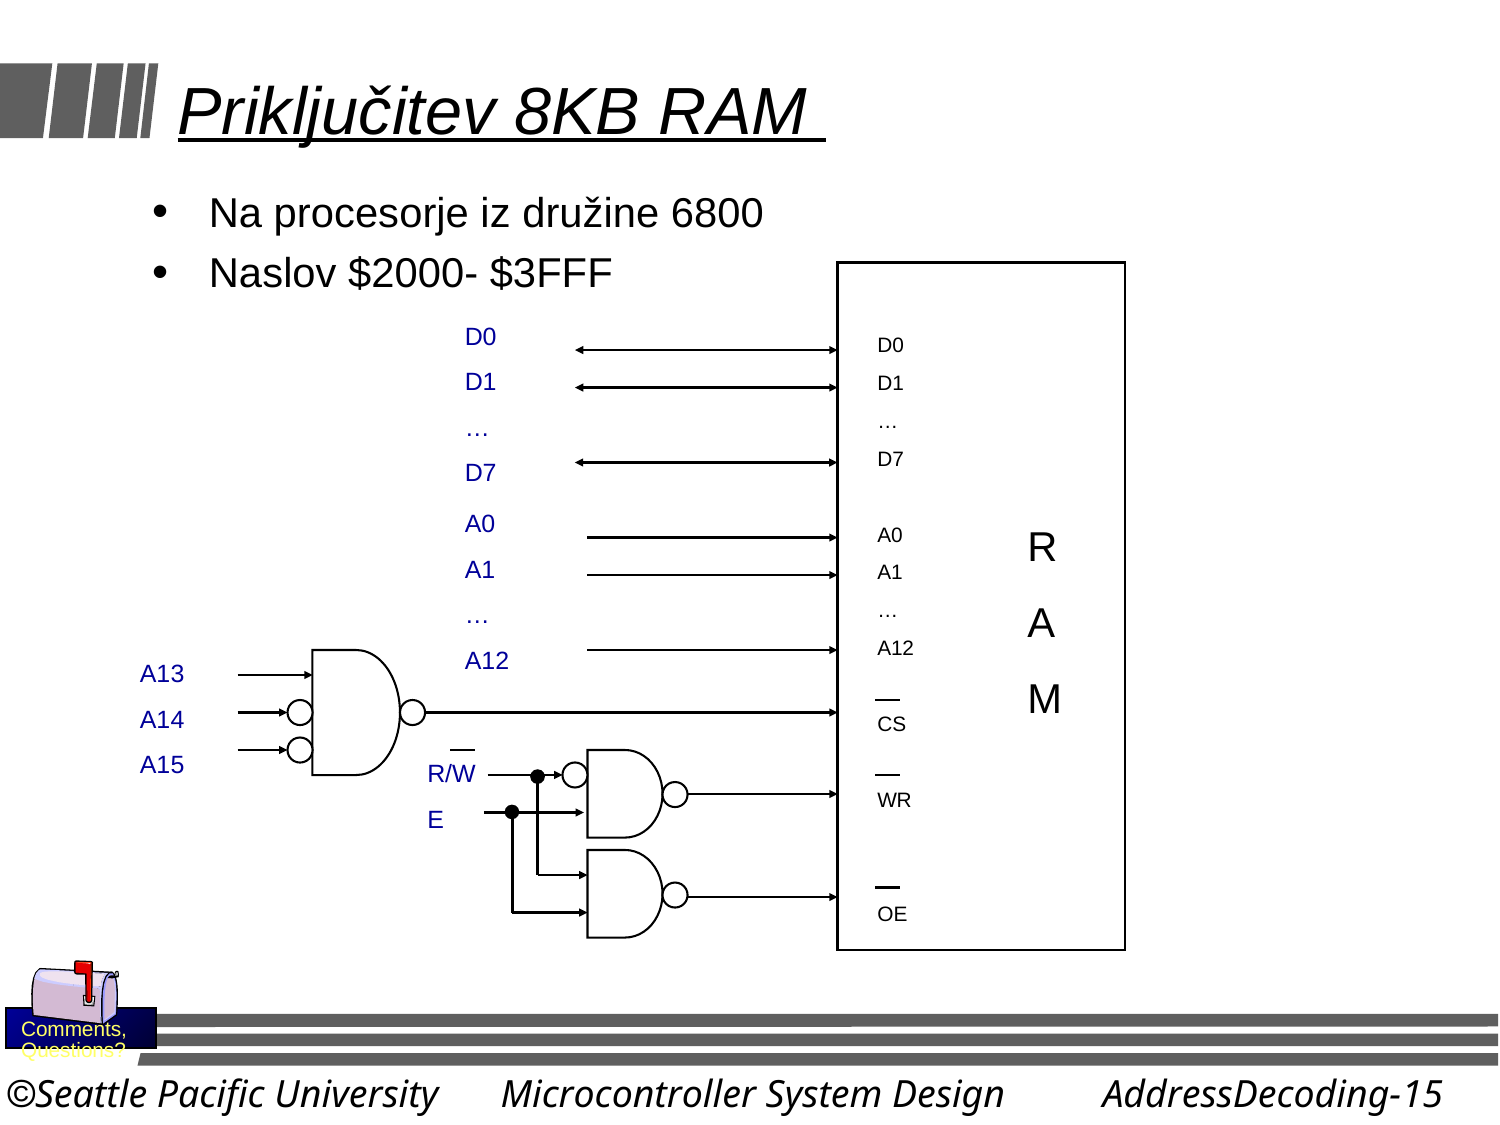

# Priključitev 8KB RAM
Na procesorje iz družine 6800
Naslov $2000- $3FFF
D0
D1
…
D7
D0
D1
…
D7
A0
A1
…
A12
CS
WR
OE
A0
A1
…
A12
R
A
M
A13
A14
A15
R/W
E